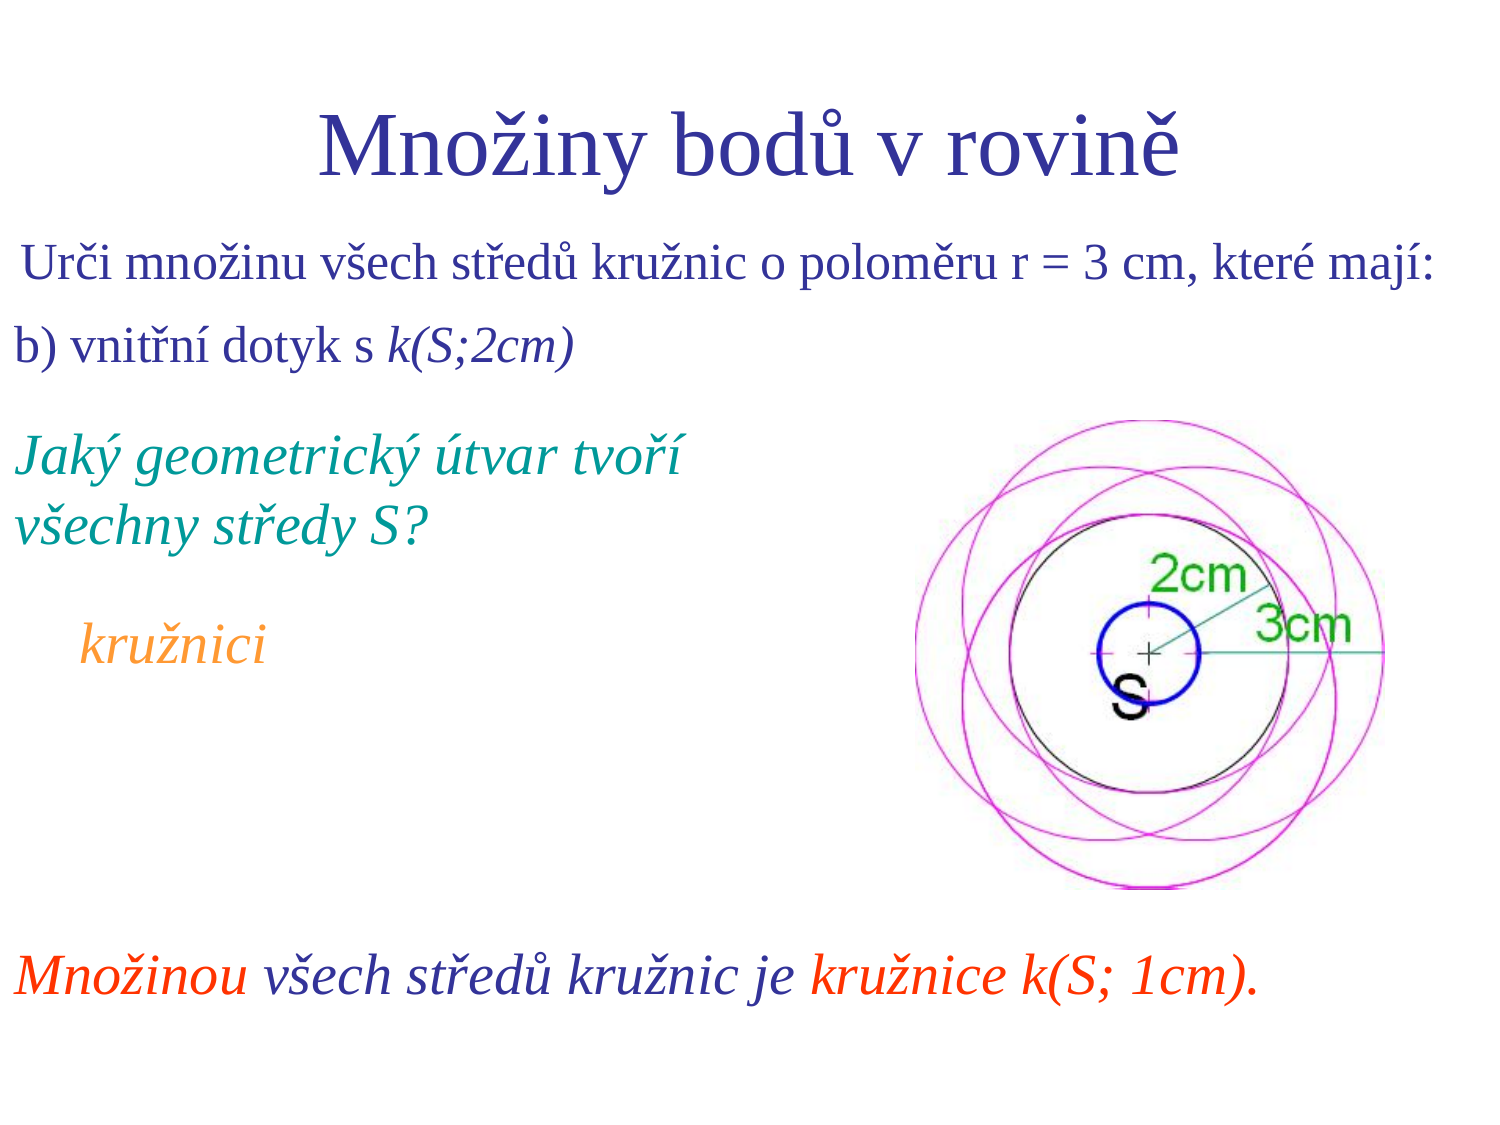

# Množiny bodů v rovině
Urči množinu všech středů kružnic o poloměru r = 3 cm, které mají:
b) vnitřní dotyk s k(S;2cm)
Jaký geometrický útvar tvoří všechny středy S?
kružnici
Množinou všech středů kružnic je kružnice k(S; 1cm).